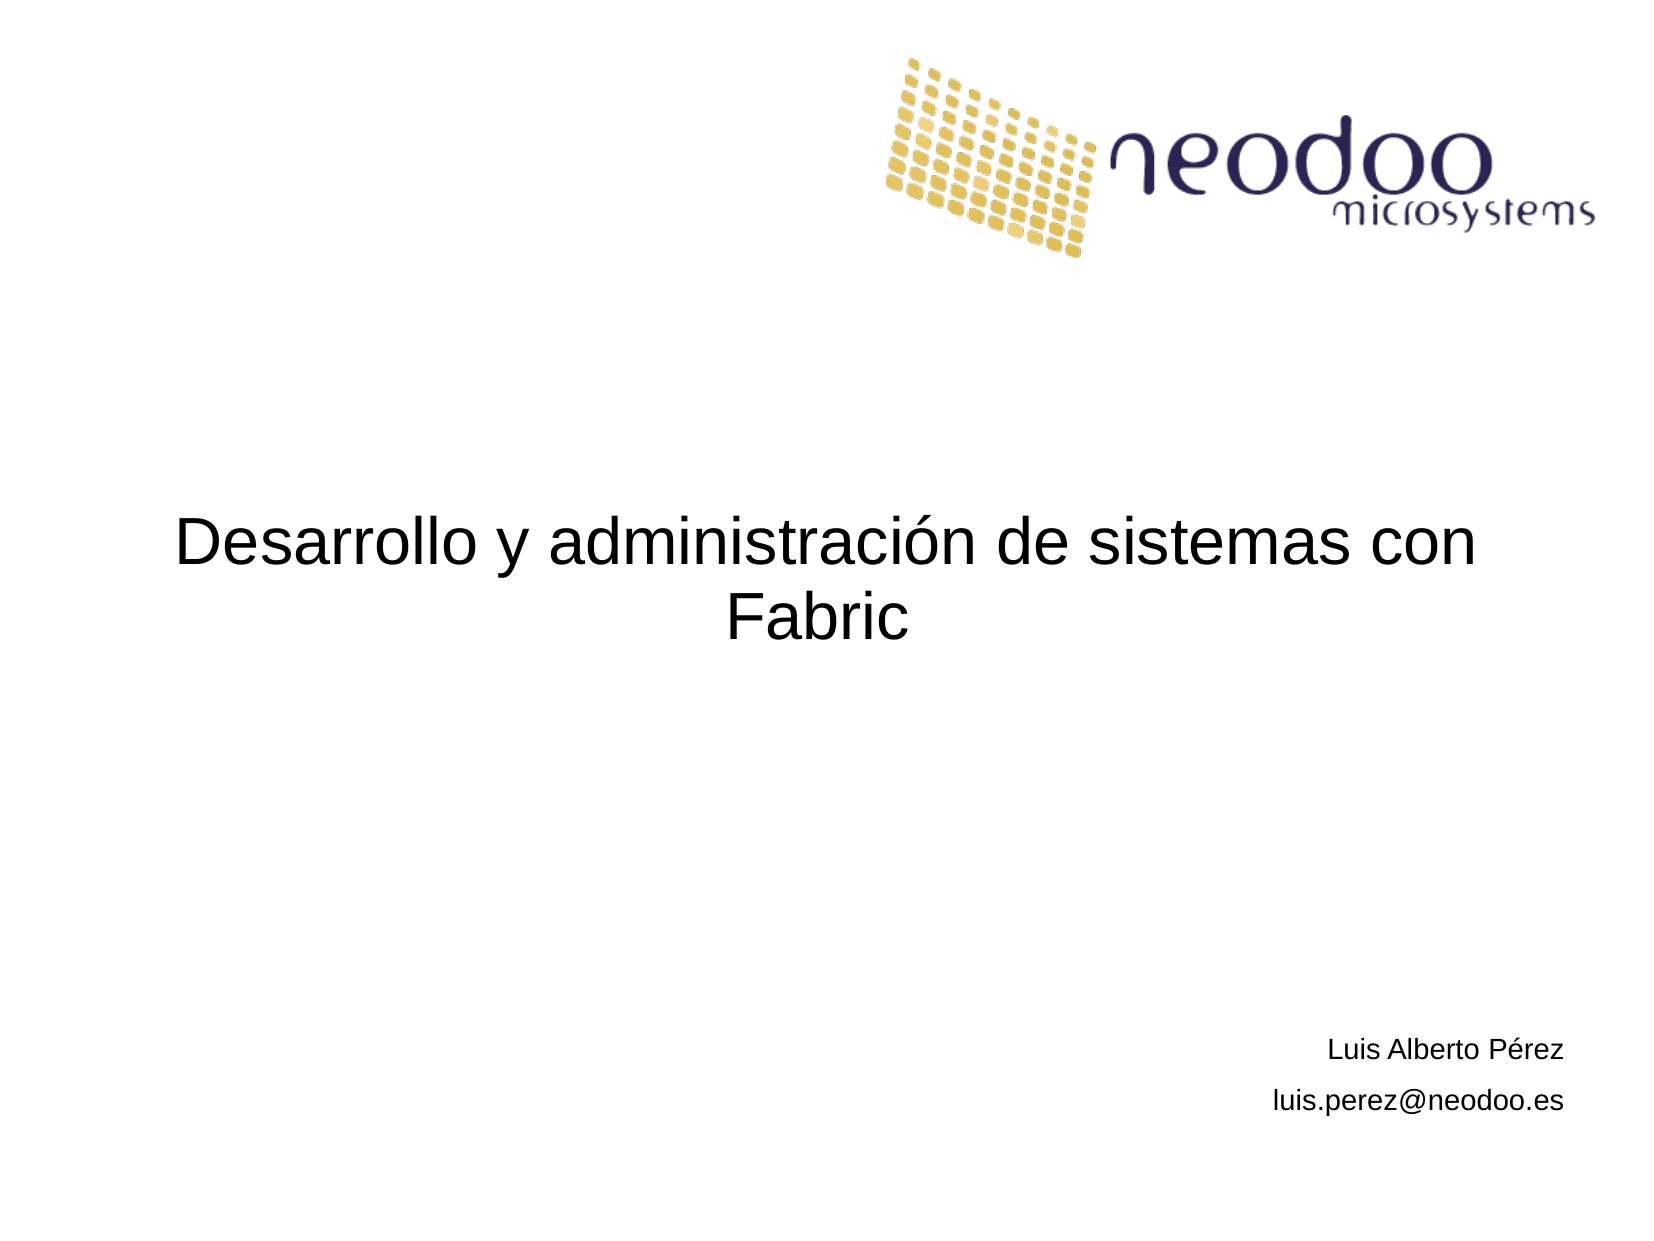

# Desarrollo y administración de sistemas con Fabric
Luis Alberto Pérez
luis.perez@neodoo.es